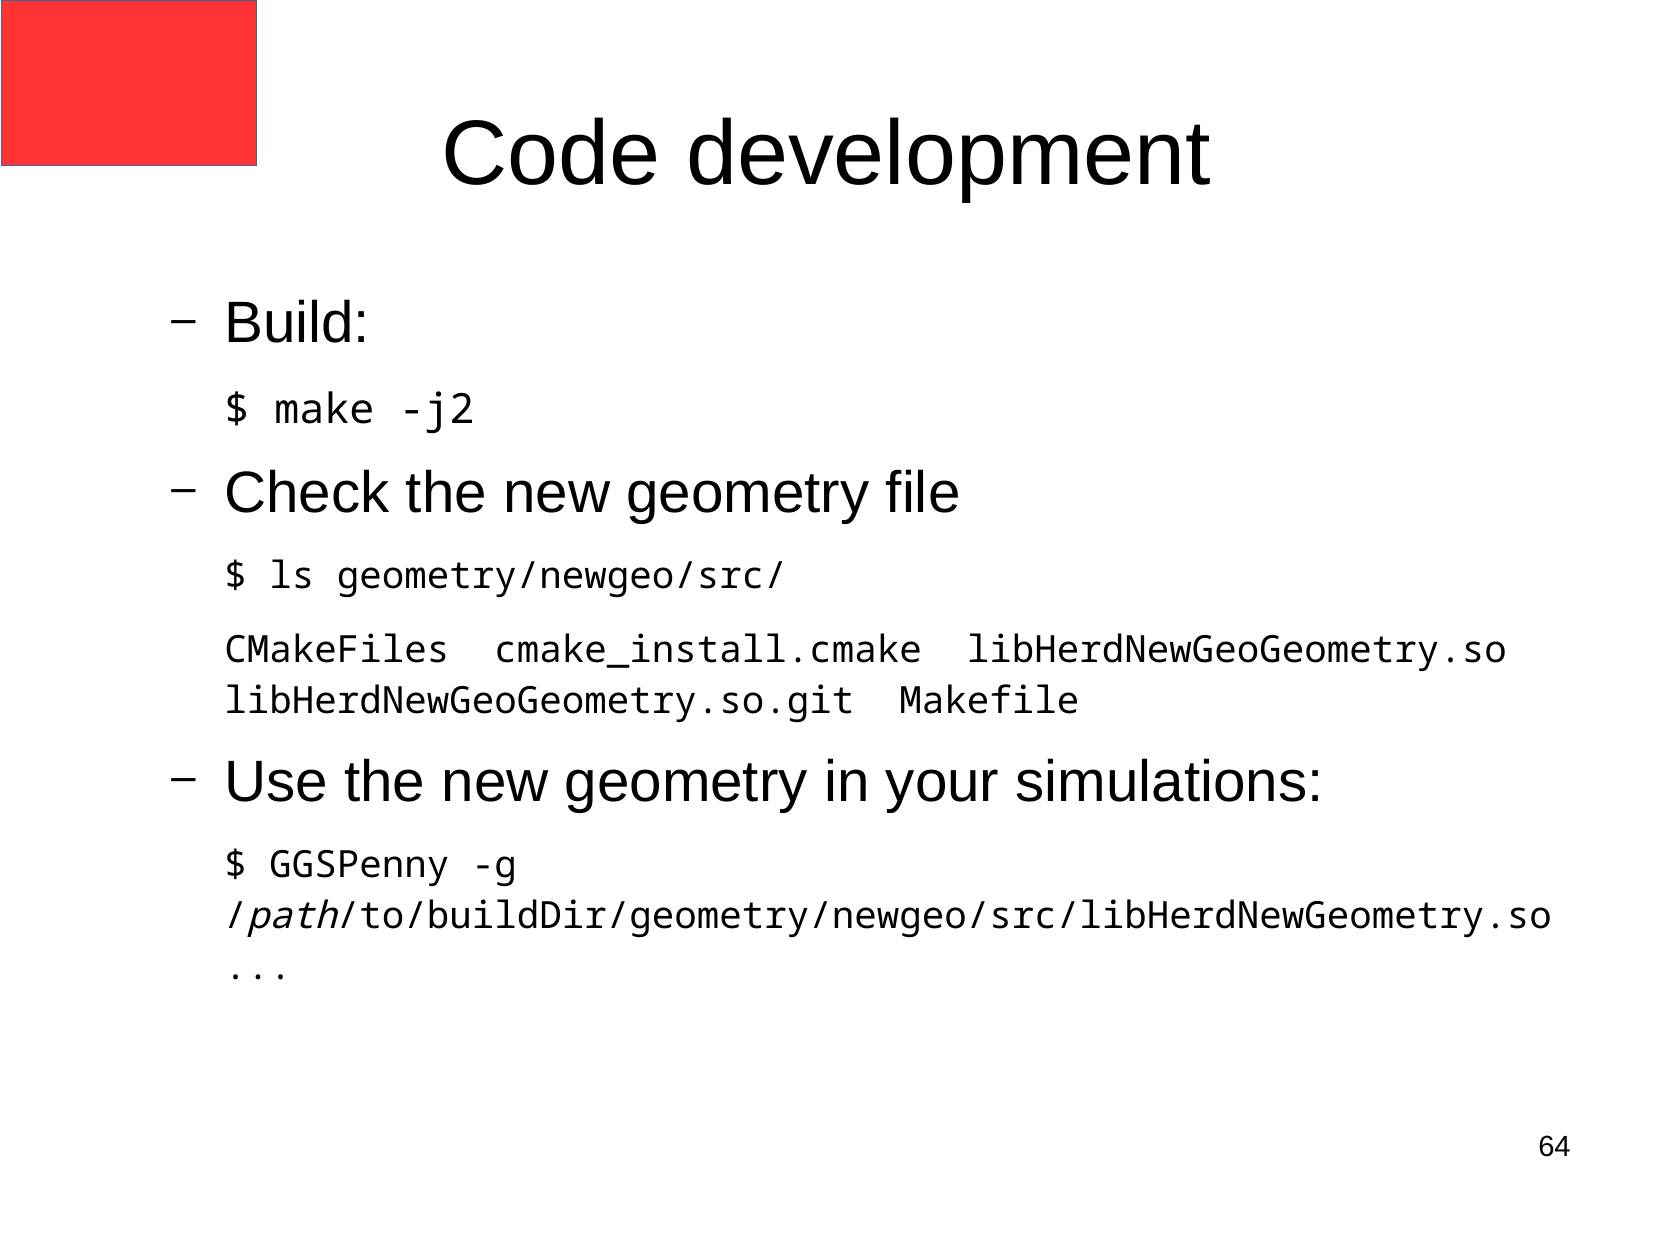

# Code development
Build:
$ make -j2
Check the new geometry file
$ ls geometry/newgeo/src/
CMakeFiles cmake_install.cmake libHerdNewGeoGeometry.so libHerdNewGeoGeometry.so.git Makefile
Use the new geometry in your simulations:
$ GGSPenny -g /path/to/buildDir/geometry/newgeo/src/libHerdNewGeometry.so ...
64